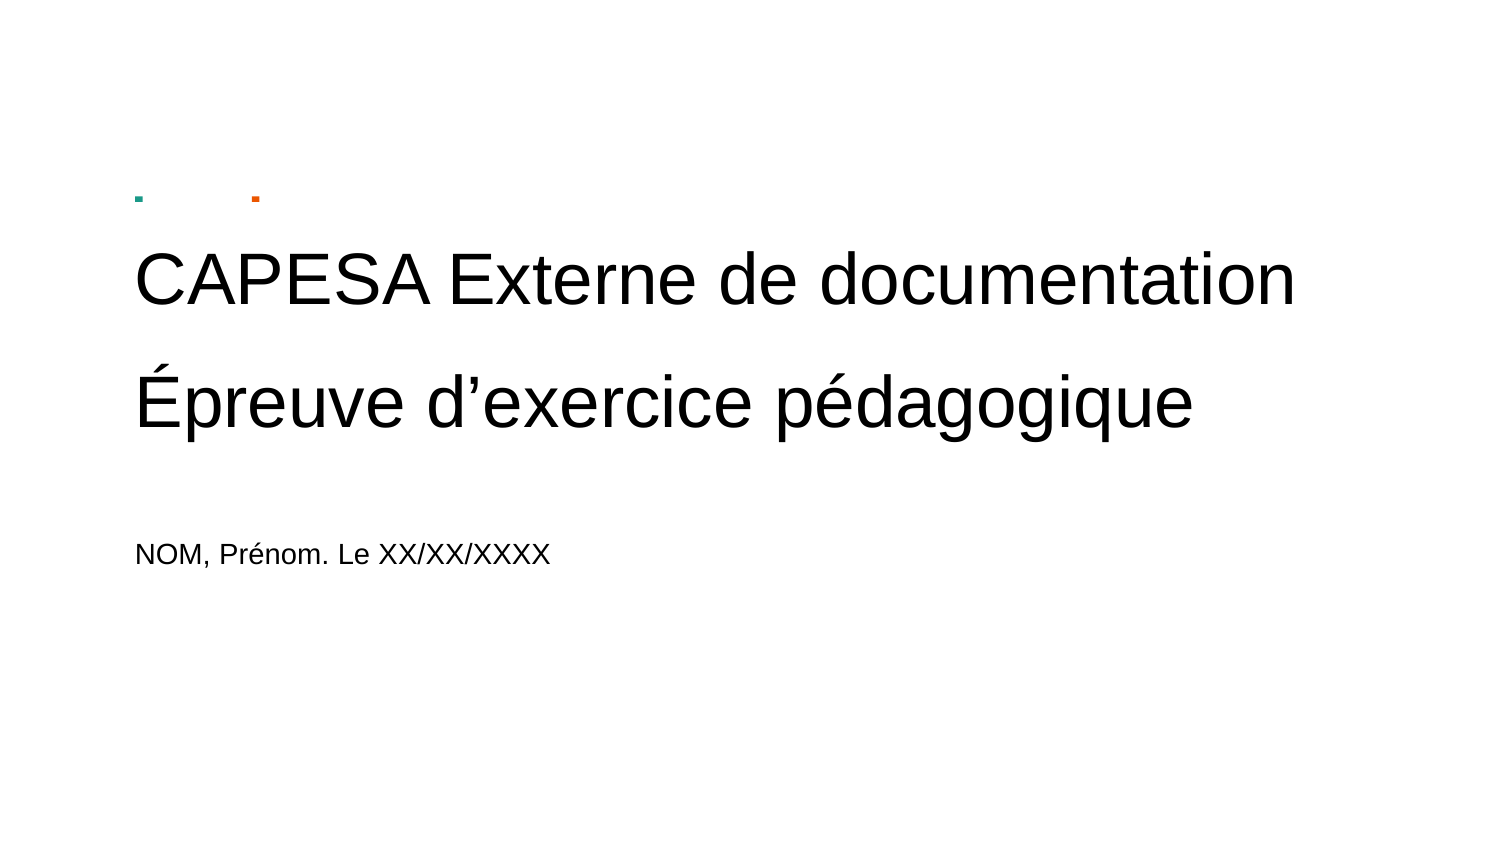

# CAPESA Externe de documentation Épreuve d’exercice pédagogique
NOM, Prénom. Le XX/XX/XXXX